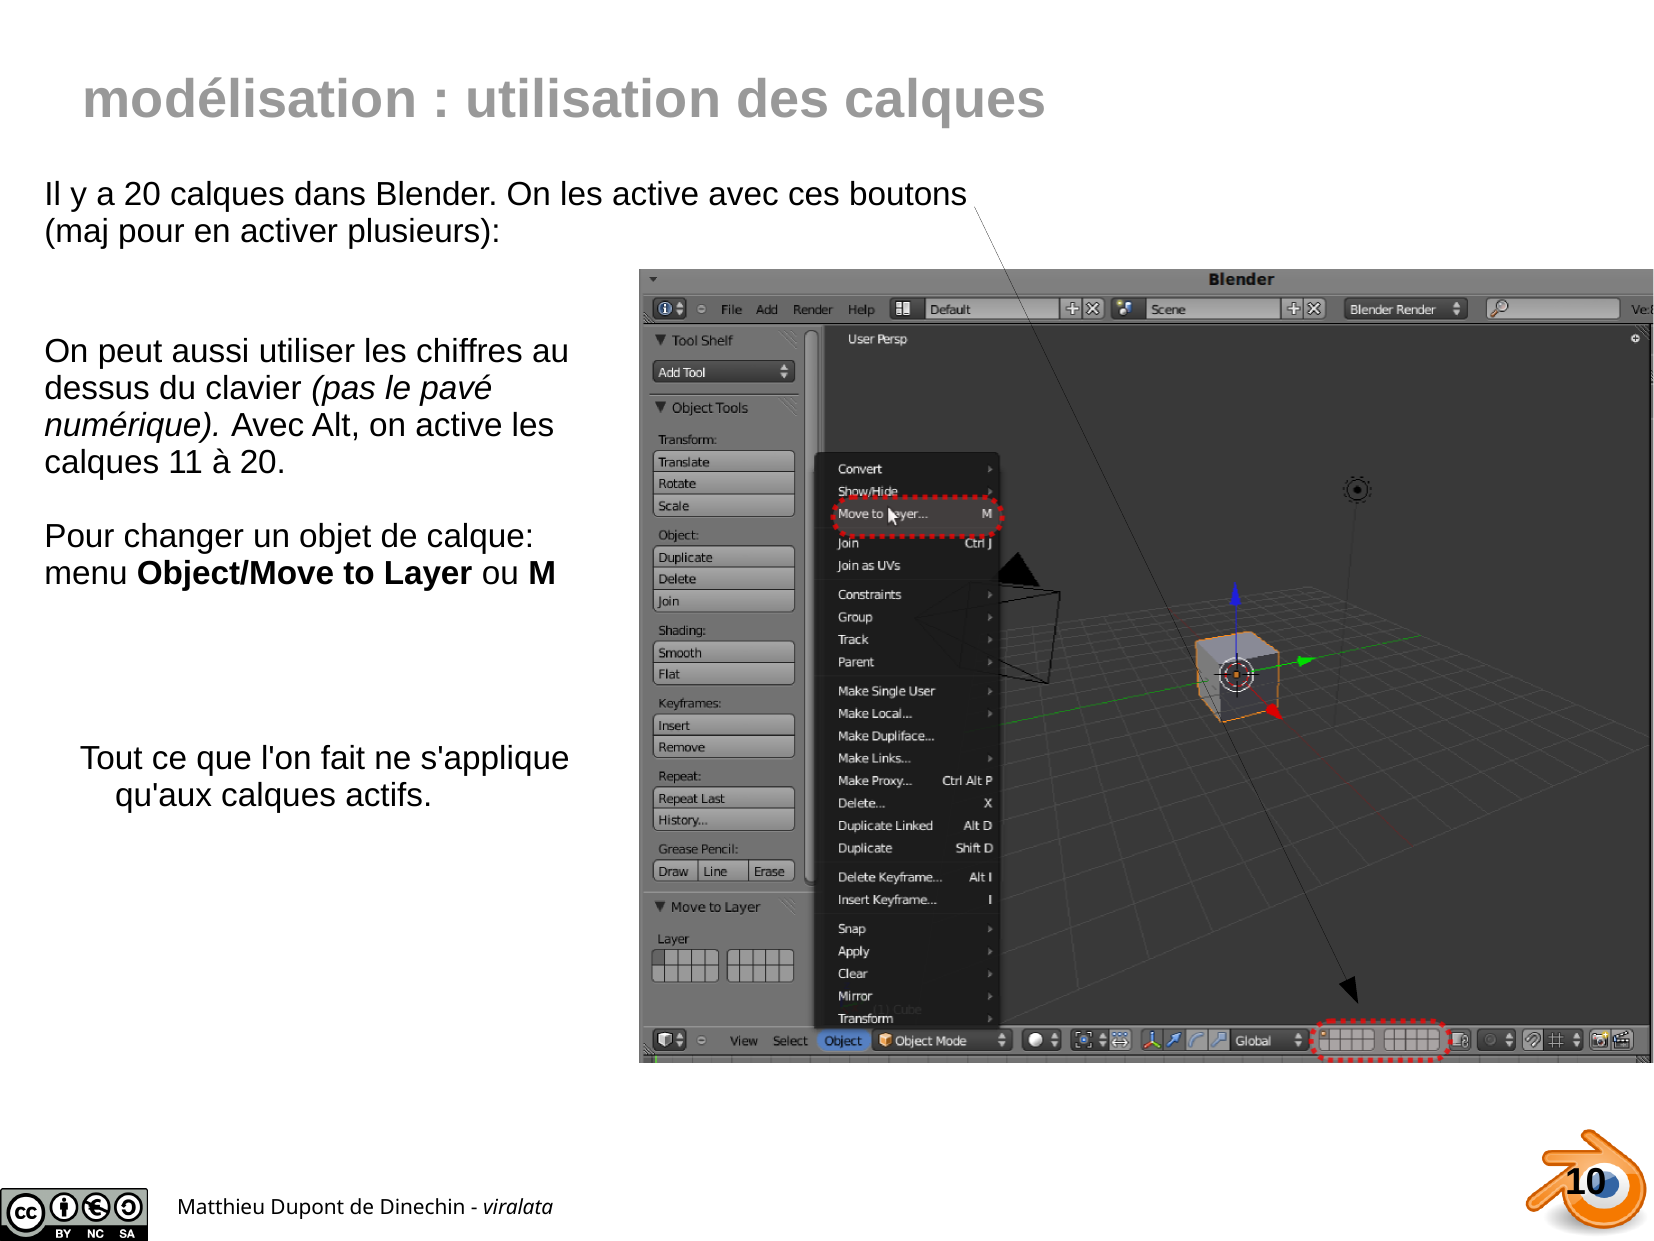

# modélisation : utilisation des calques
Il y a 20 calques dans Blender. On les active avec ces boutons (maj pour en activer plusieurs):
On peut aussi utiliser les chiffres au dessus du clavier (pas le pavé numérique). Avec Alt, on active les calques 11 à 20.
Pour changer un objet de calque:
menu Object/Move to Layer ou M
Tout ce que l'on fait ne s'applique qu'aux calques actifs.
10
Cours Blender Mars 2010